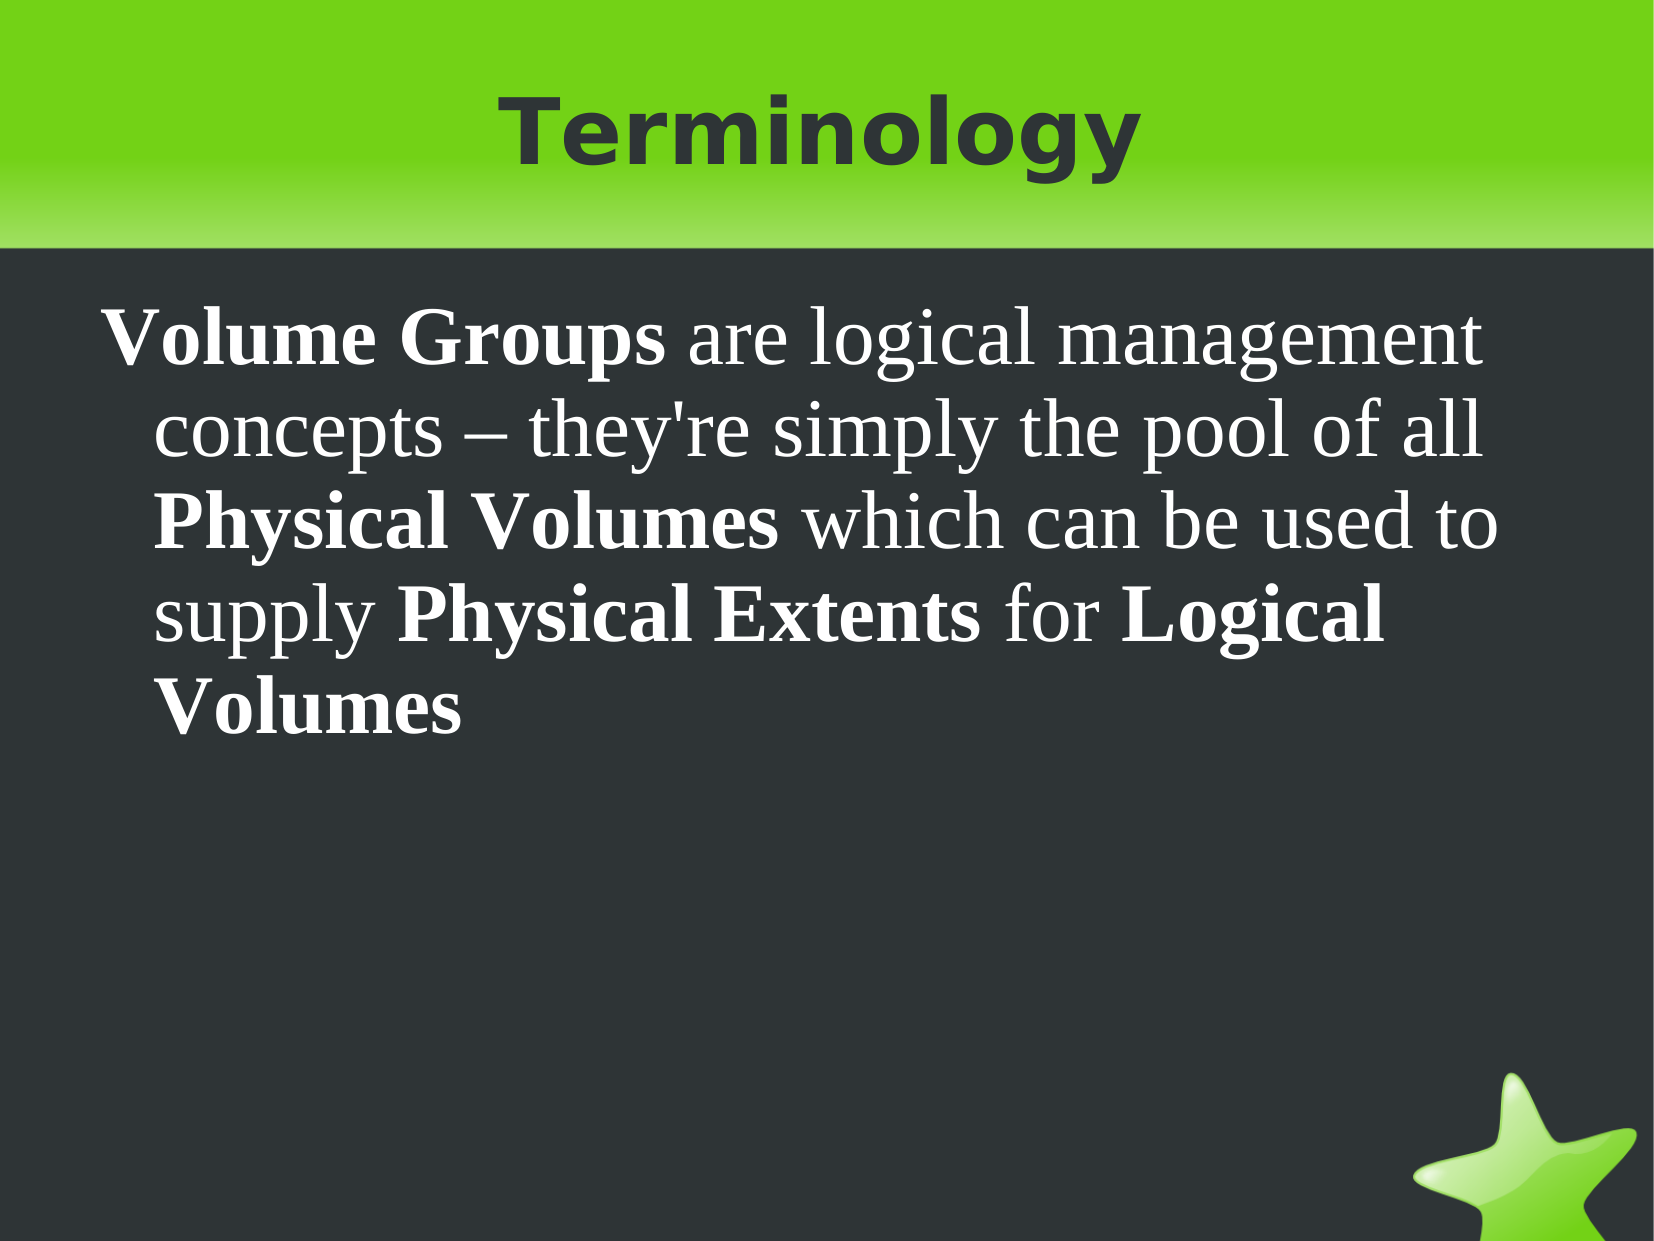

# Terminology
Volume Groups are logical management concepts – they're simply the pool of all Physical Volumes which can be used to supply Physical Extents for Logical Volumes